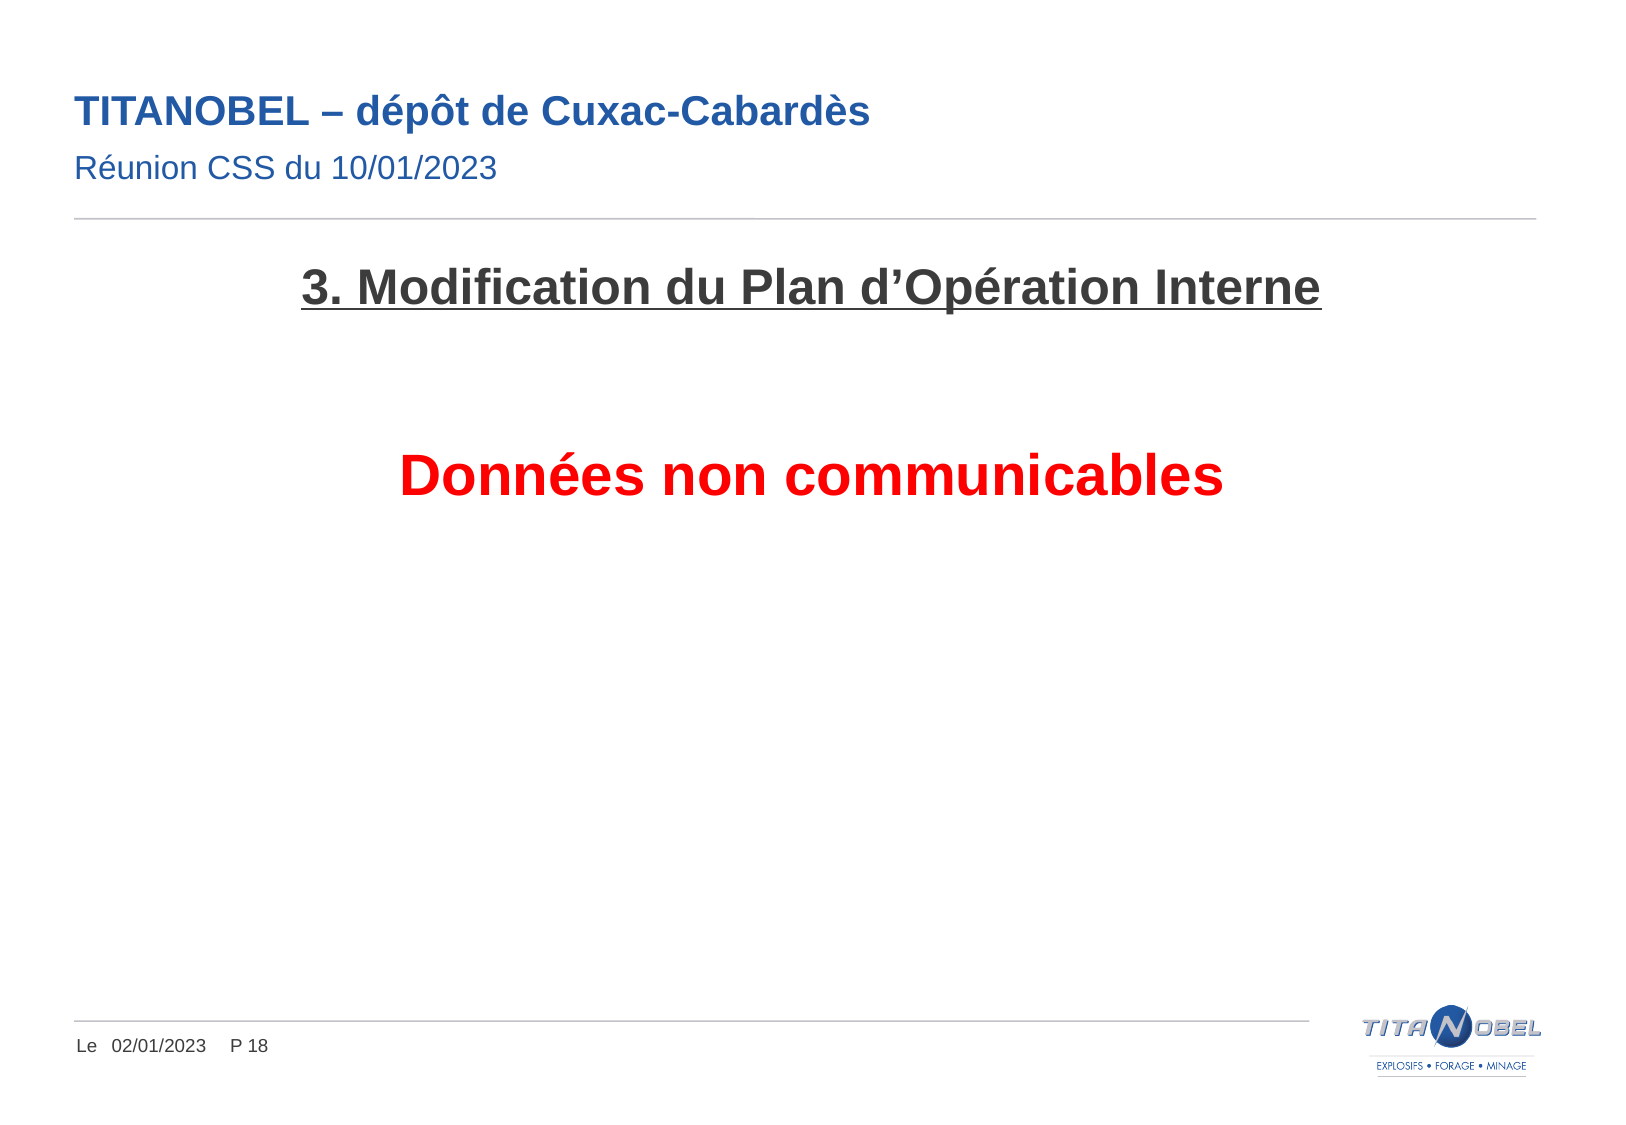

TITANOBEL – dépôt de Cuxac-Cabardès
Réunion CSS du 10/01/2023
#
3. Modification du Plan d’Opération Interne
Données non communicables
02/01/2023